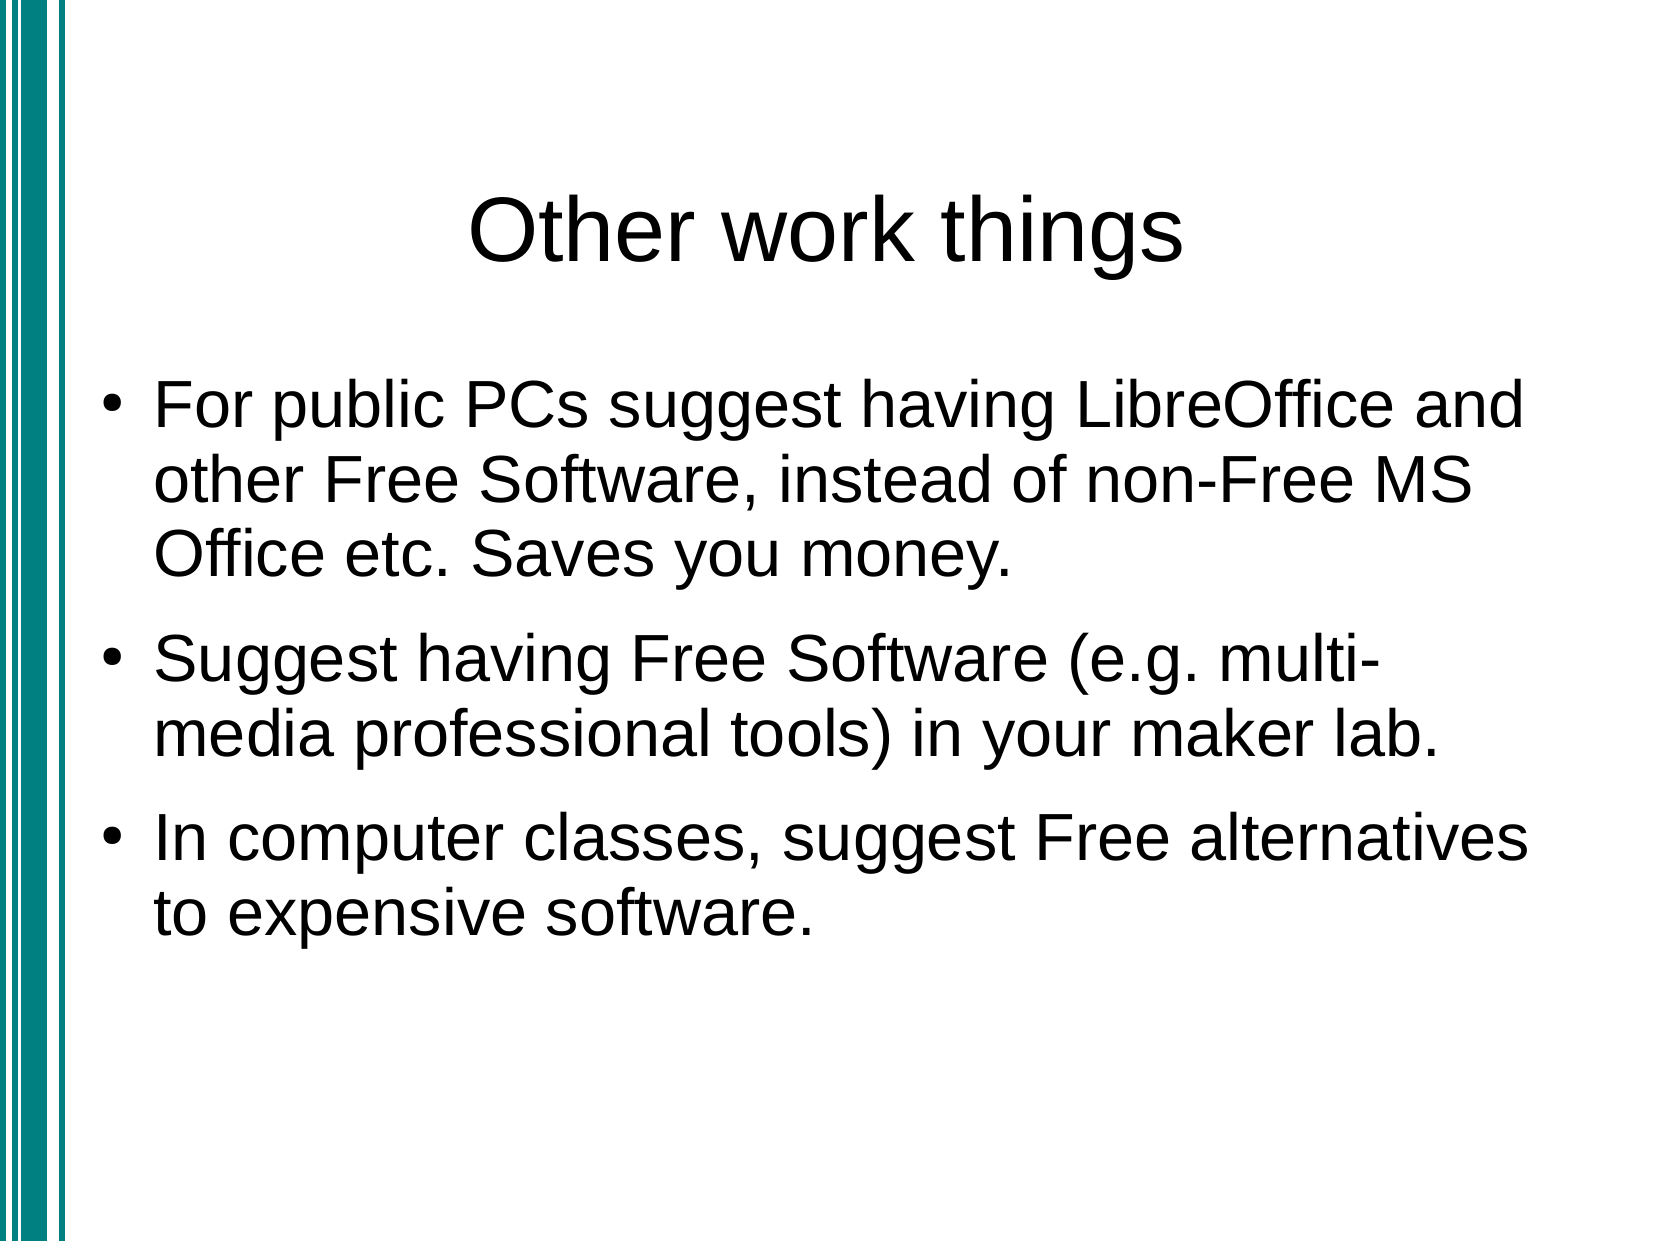

# Other work things
For public PCs suggest having LibreOffice and other Free Software, instead of non-Free MS Office etc. Saves you money.
Suggest having Free Software (e.g. multi-media professional tools) in your maker lab.
In computer classes, suggest Free alternatives to expensive software.